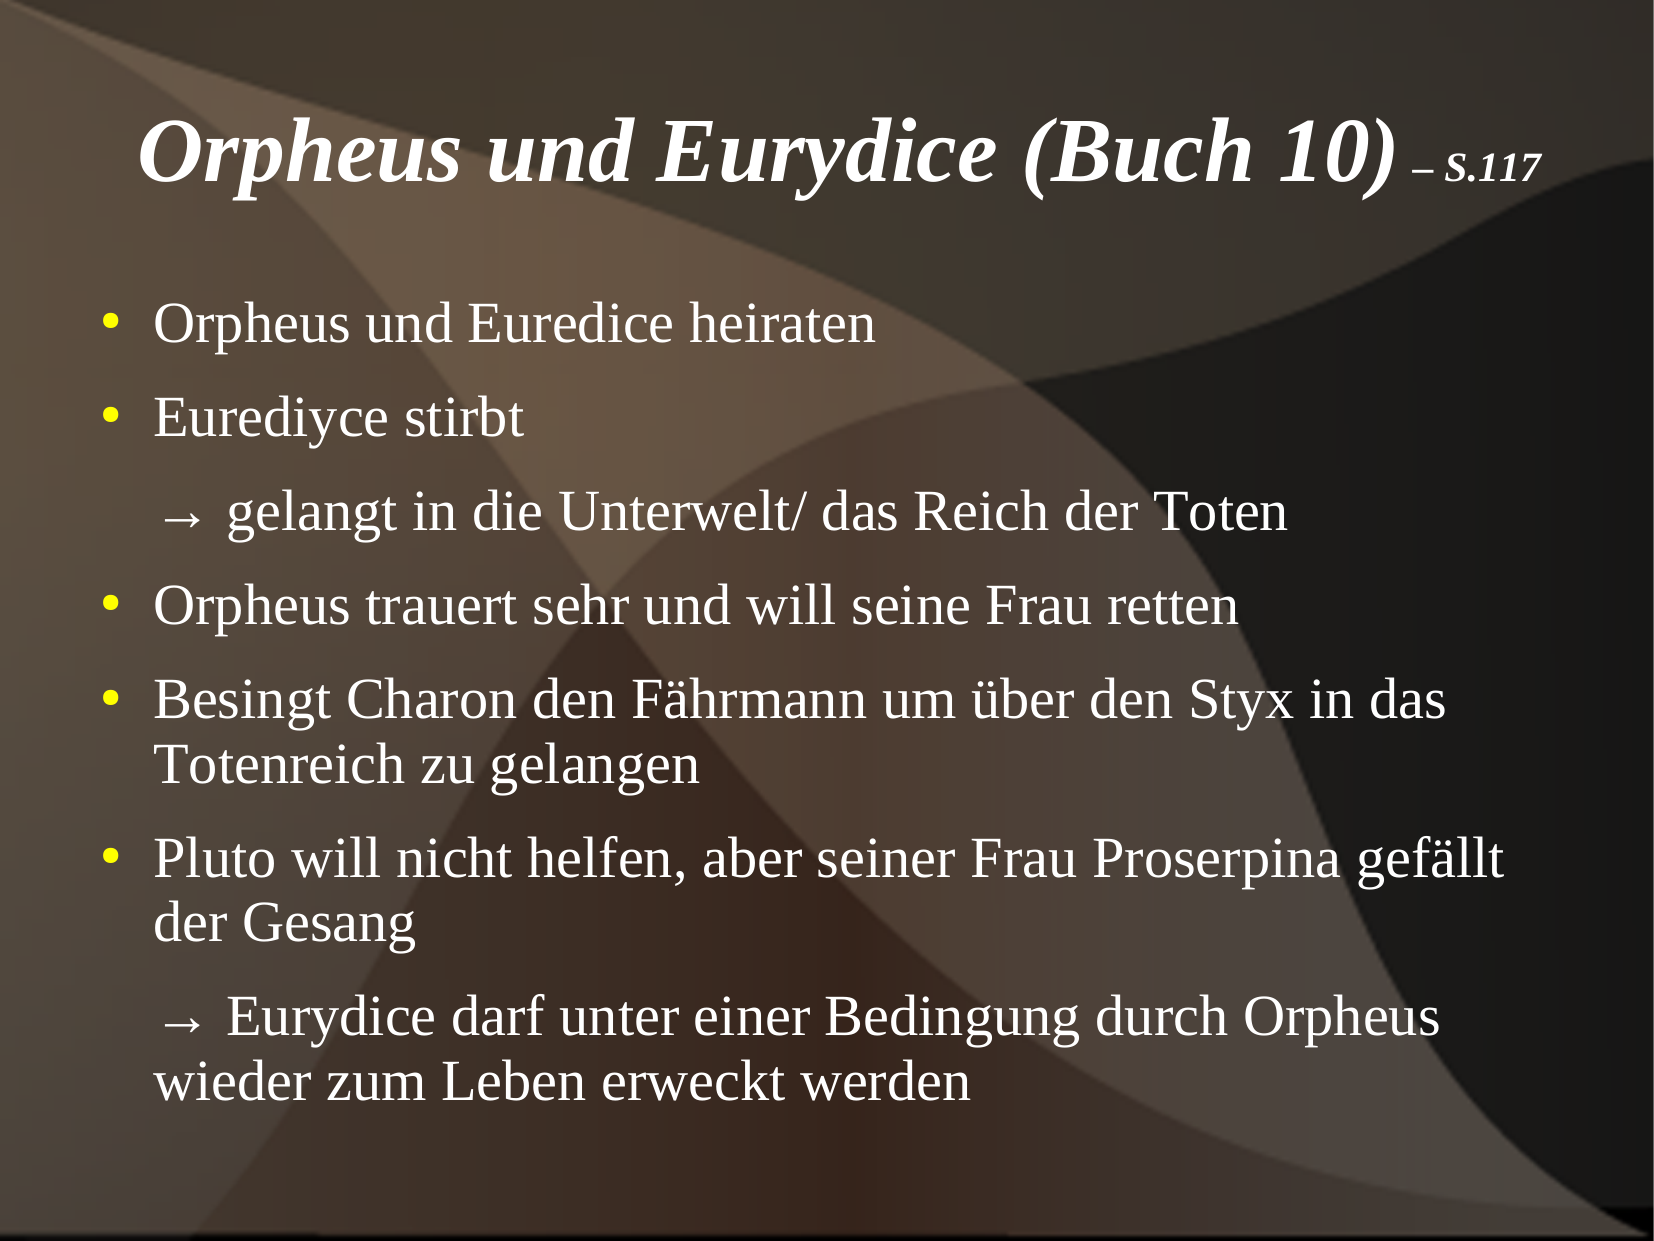

# Orpheus und Eurydice (Buch 10) – S.117
Orpheus und Euredice heiraten
Eurediyce stirbt
→ gelangt in die Unterwelt/ das Reich der Toten
Orpheus trauert sehr und will seine Frau retten
Besingt Charon den Fährmann um über den Styx in das Totenreich zu gelangen
Pluto will nicht helfen, aber seiner Frau Proserpina gefällt der Gesang
→ Eurydice darf unter einer Bedingung durch Orpheus wieder zum Leben erweckt werden